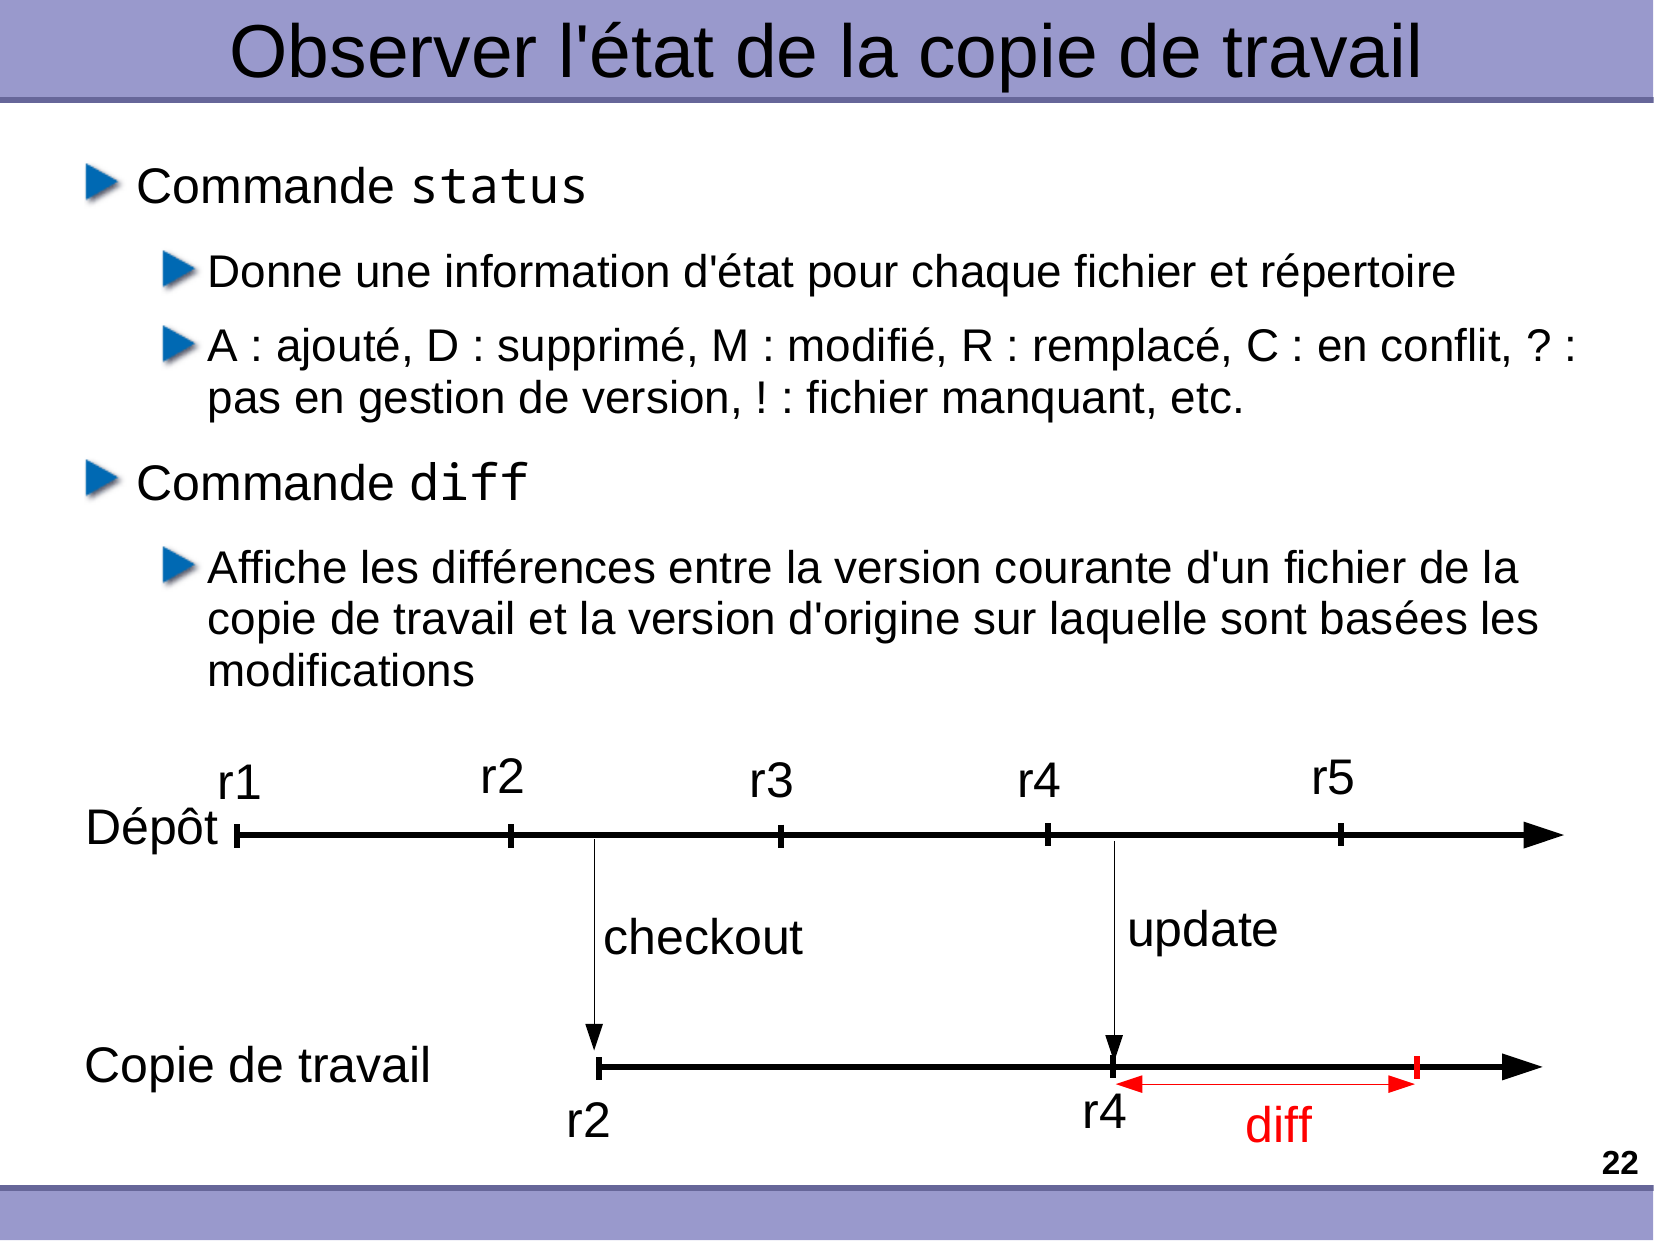

# Observer l'état de la copie de travail
Commande status
Donne une information d'état pour chaque fichier et répertoire
A : ajouté, D : supprimé, M : modifié, R : remplacé, C : en conflit, ? : pas en gestion de version, ! : fichier manquant, etc.
Commande diff
Affiche les différences entre la version courante d'un fichier de la copie de travail et la version d'origine sur laquelle sont basées les modifications
r2
r5
r3
r4
r1
Dépôt
update
checkout
Copie de travail
r4
r2
diff